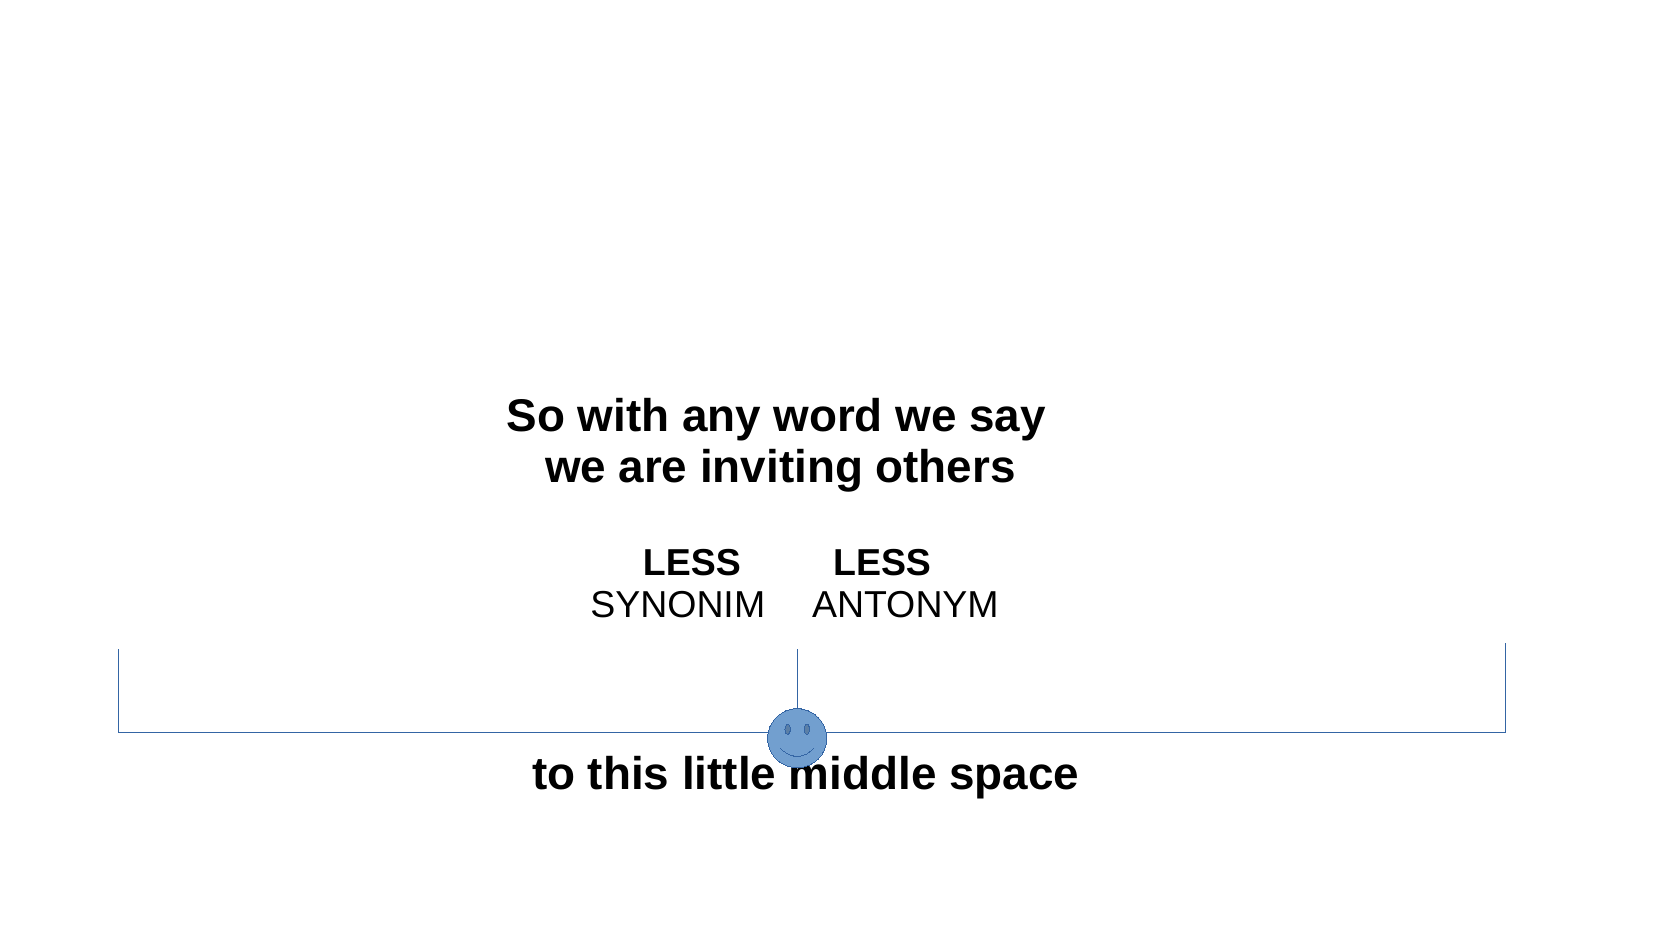

So with any word we say
 we are inviting others
 to this little middle space
 LESS
 SYNONIM
 LESS ANTONYM